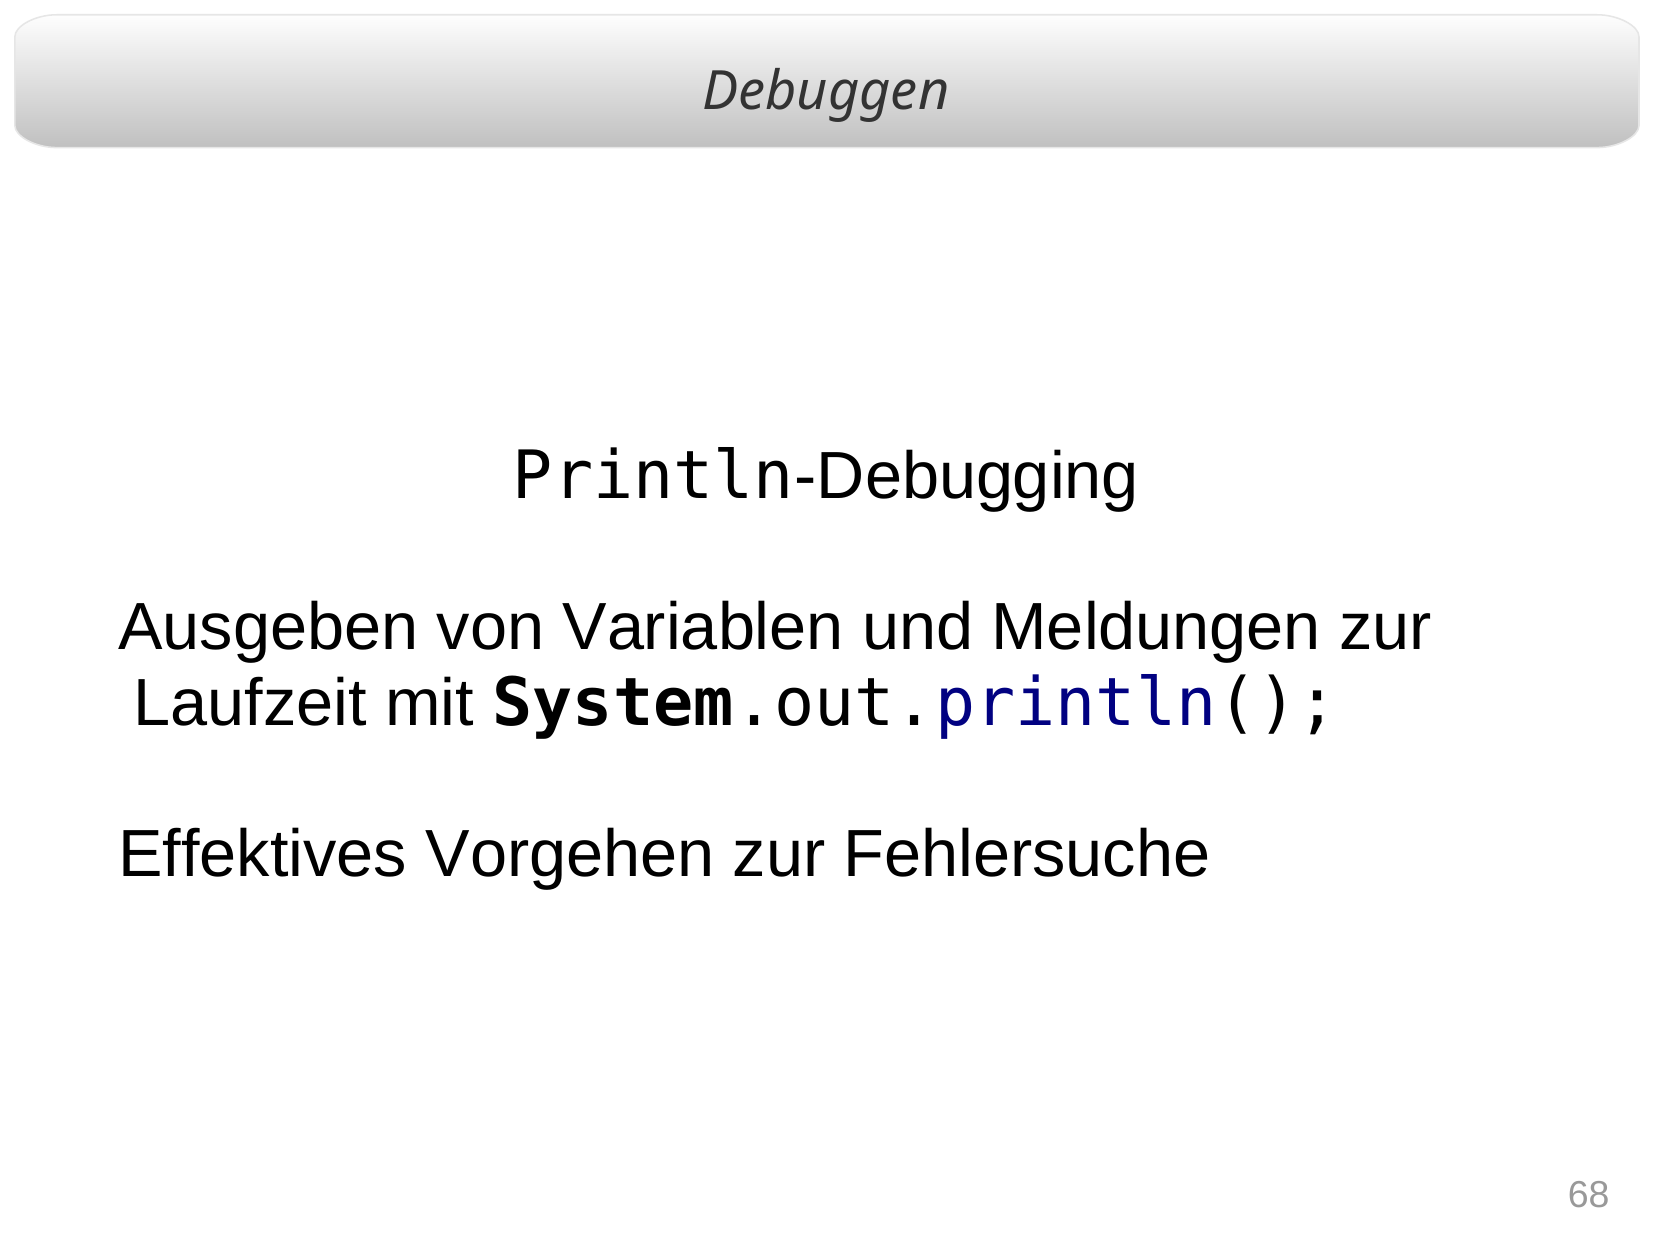

# Debuggen
Println-Debugging
 Ausgeben von Variablen und Meldungen zur Laufzeit mit System.out.println();
 Effektives Vorgehen zur Fehlersuche